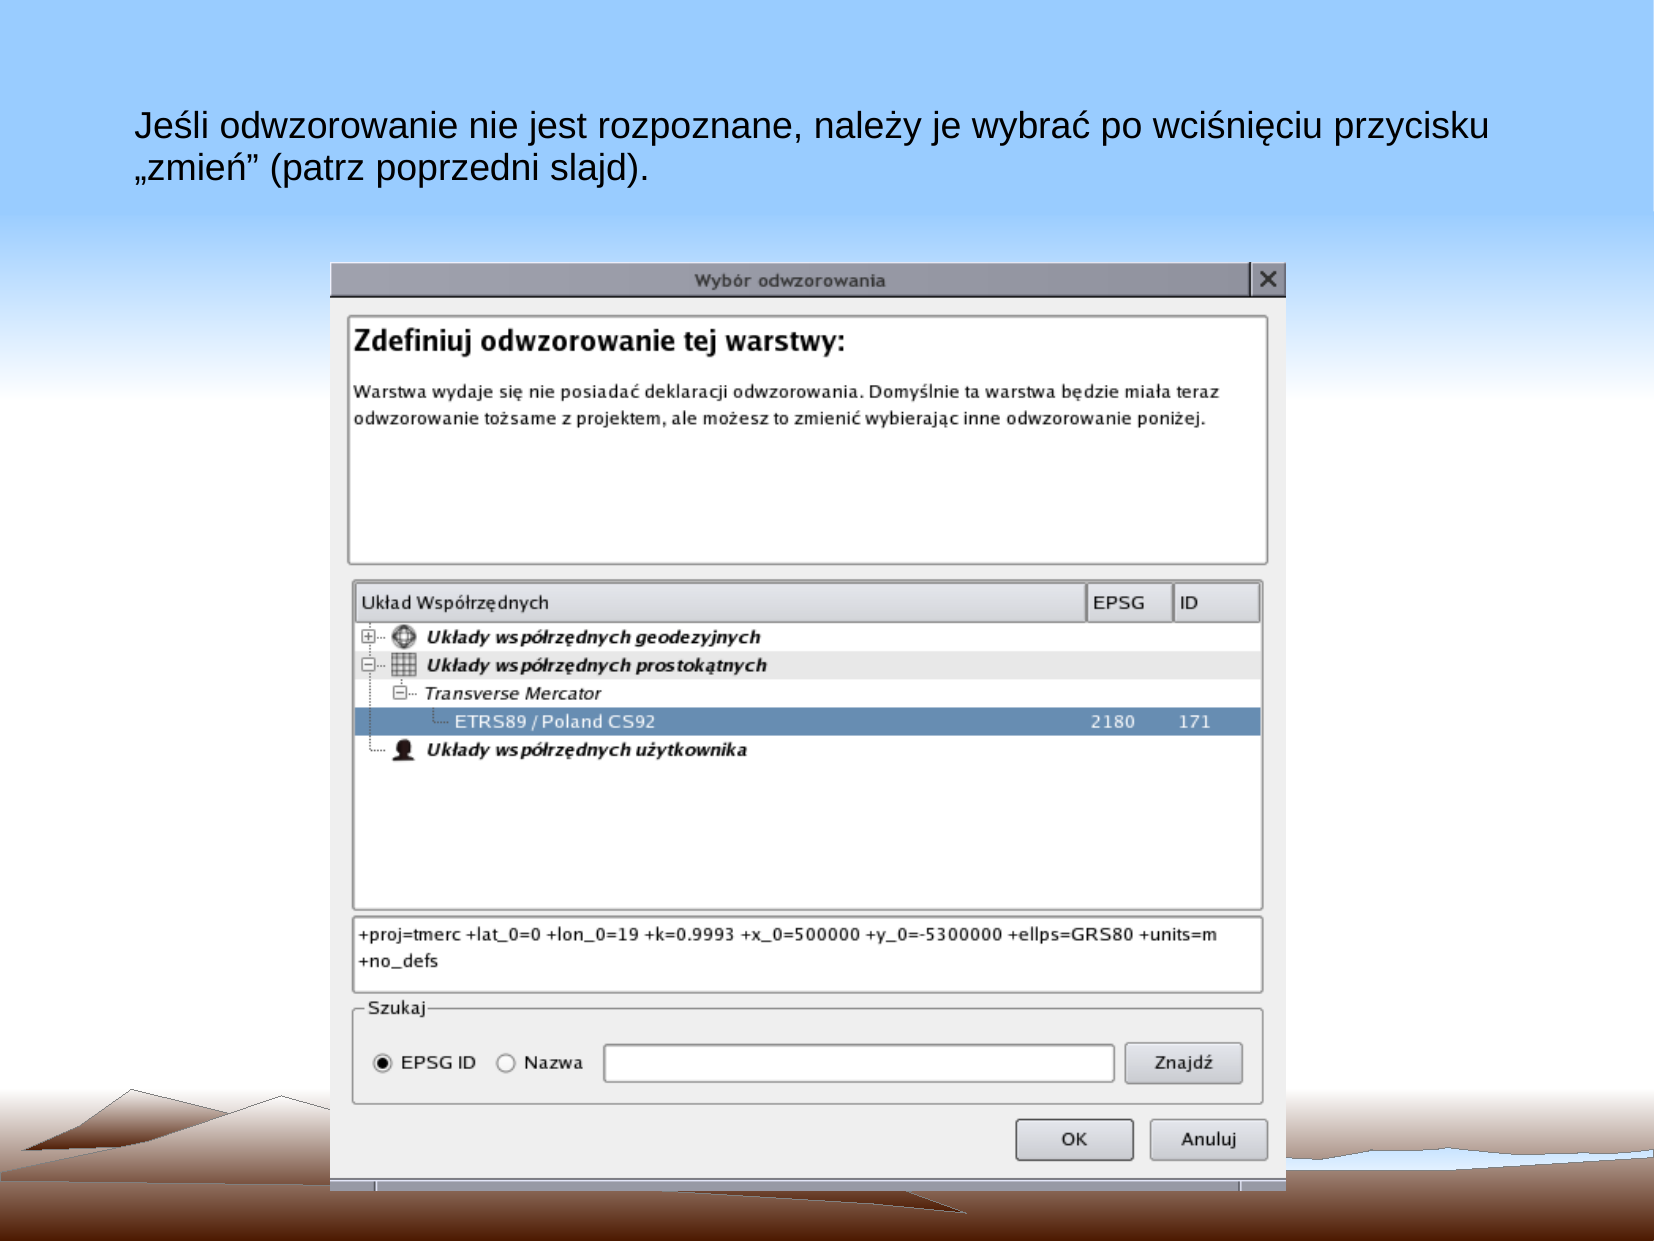

Jeśli odwzorowanie nie jest rozpoznane, należy je wybrać po wciśnięciu przycisku
„zmień” (patrz poprzedni slajd).